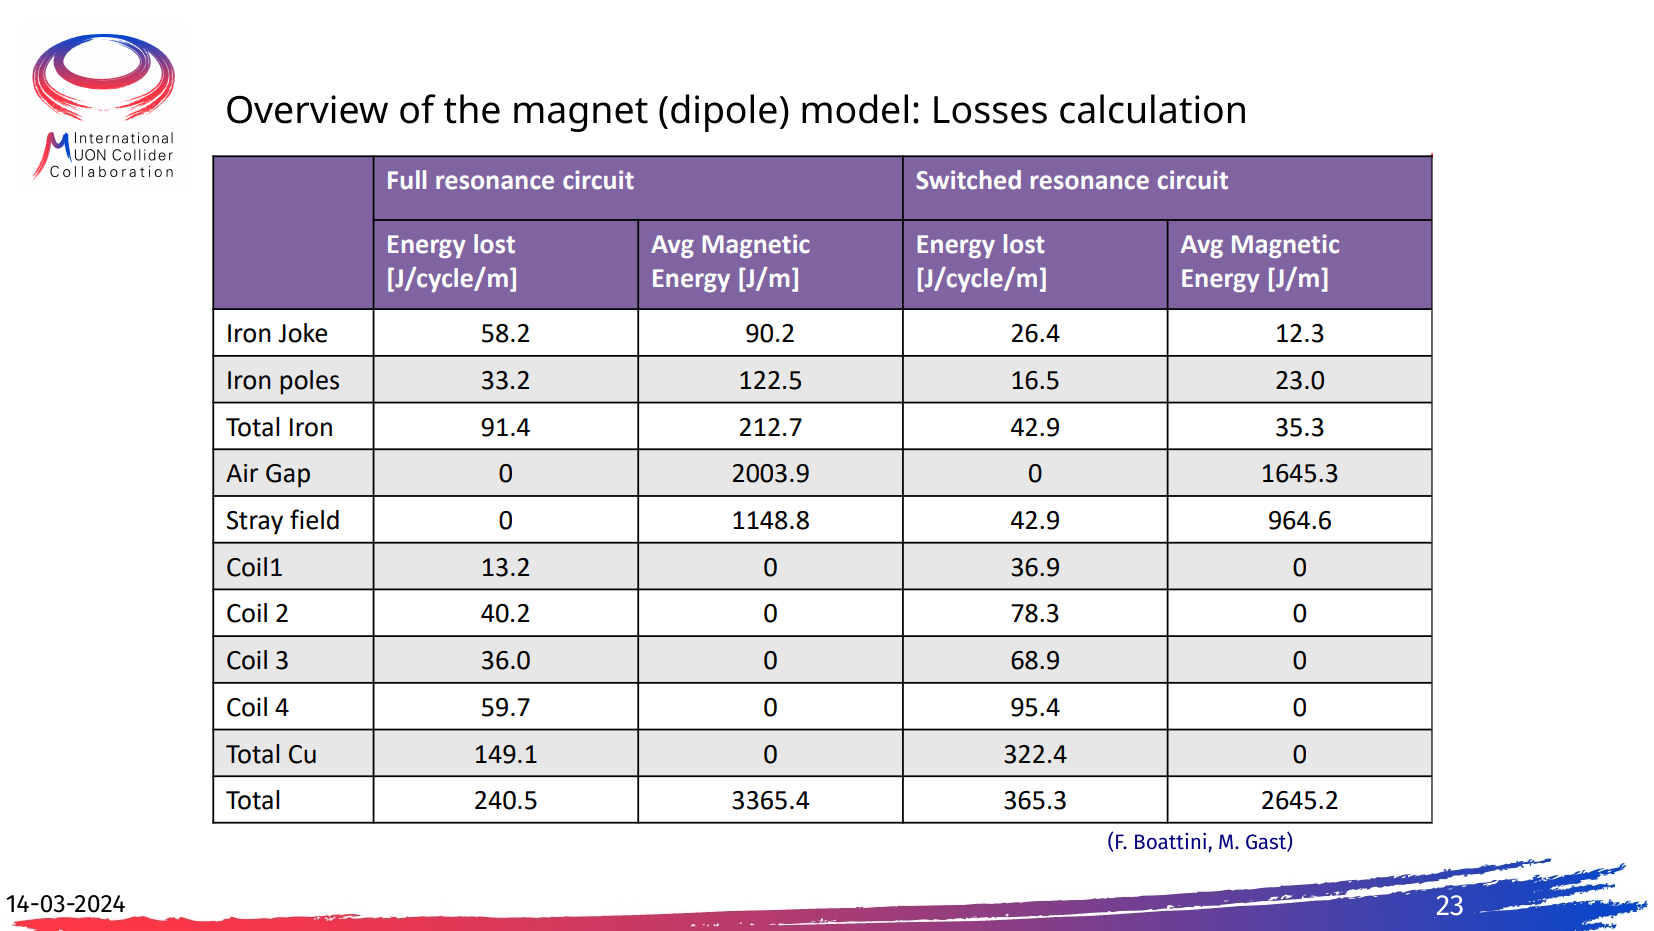

# Overview of the magnet (dipole) model: Losses calculation
(F. Boattini, M. Gast)
14-03-2024
23